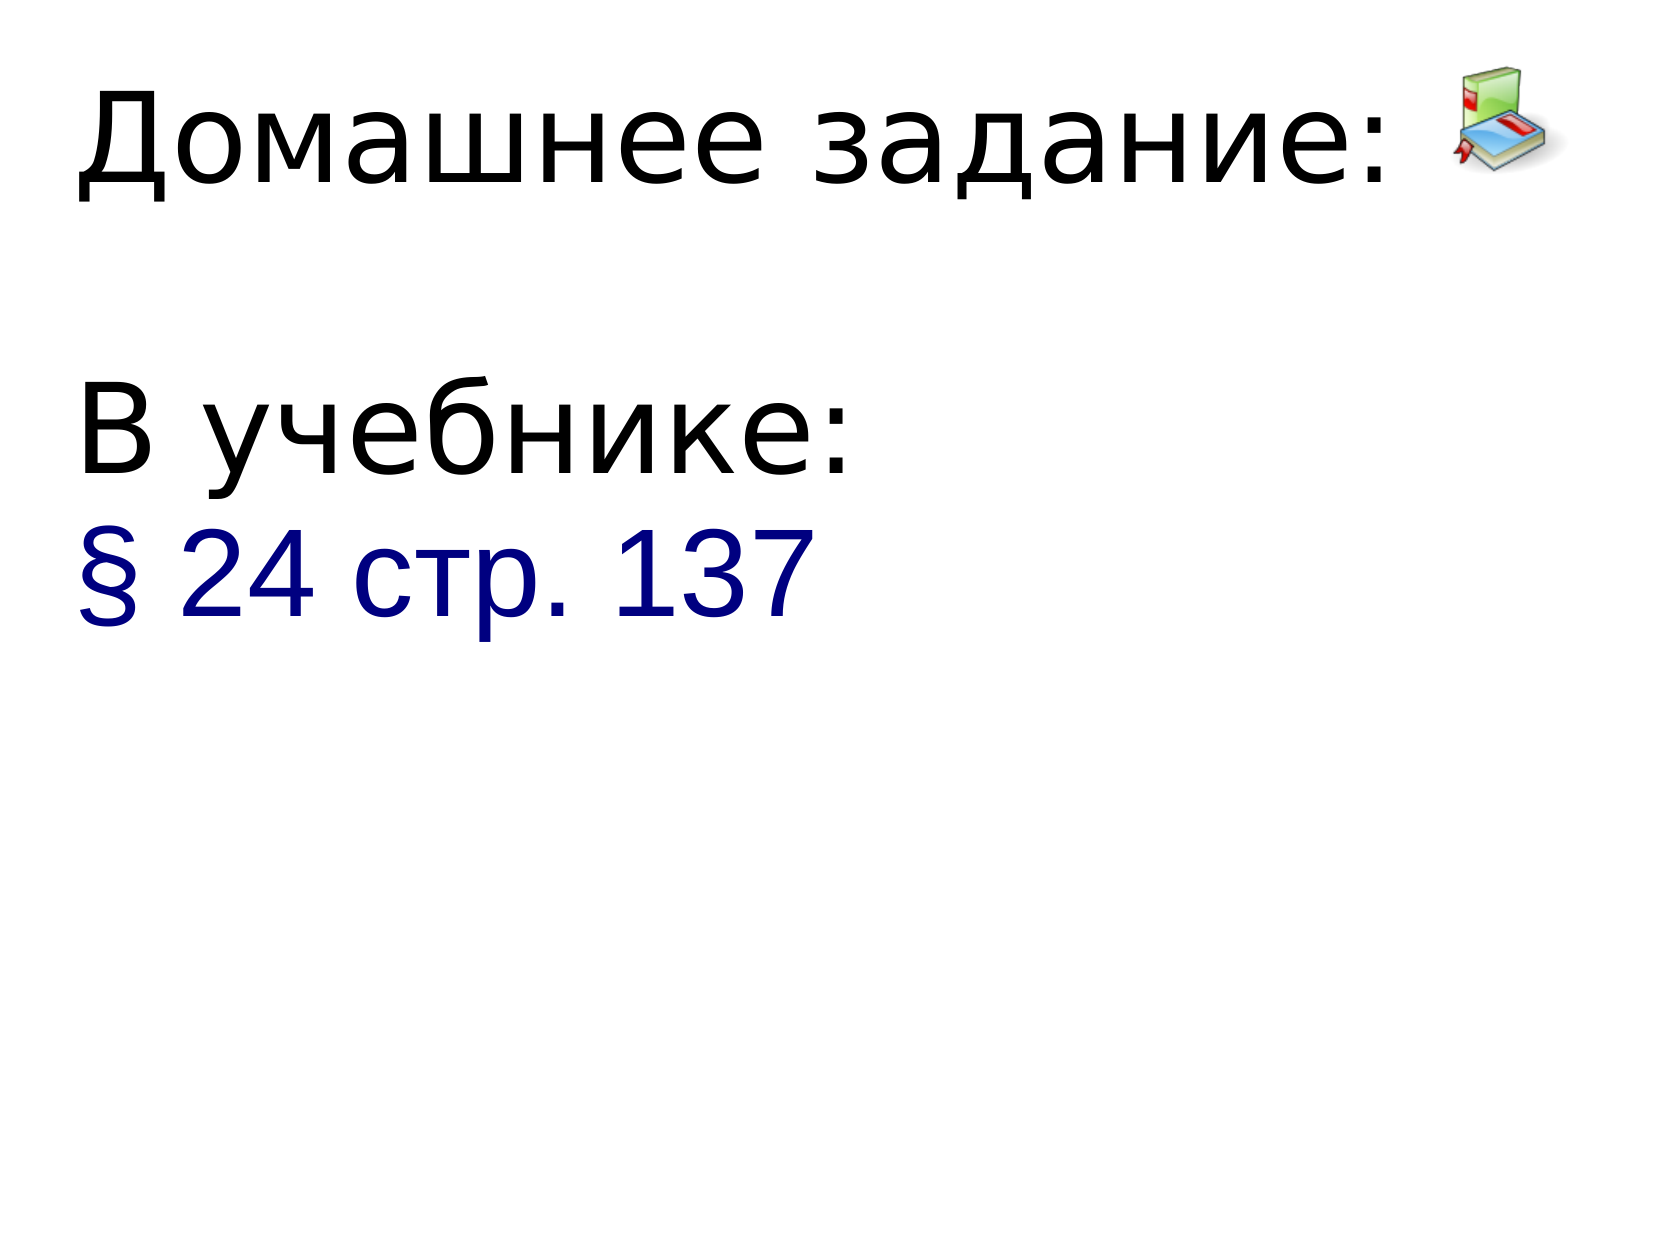

Домашнее задание:
В учебнике:
§ 24 стр. 137